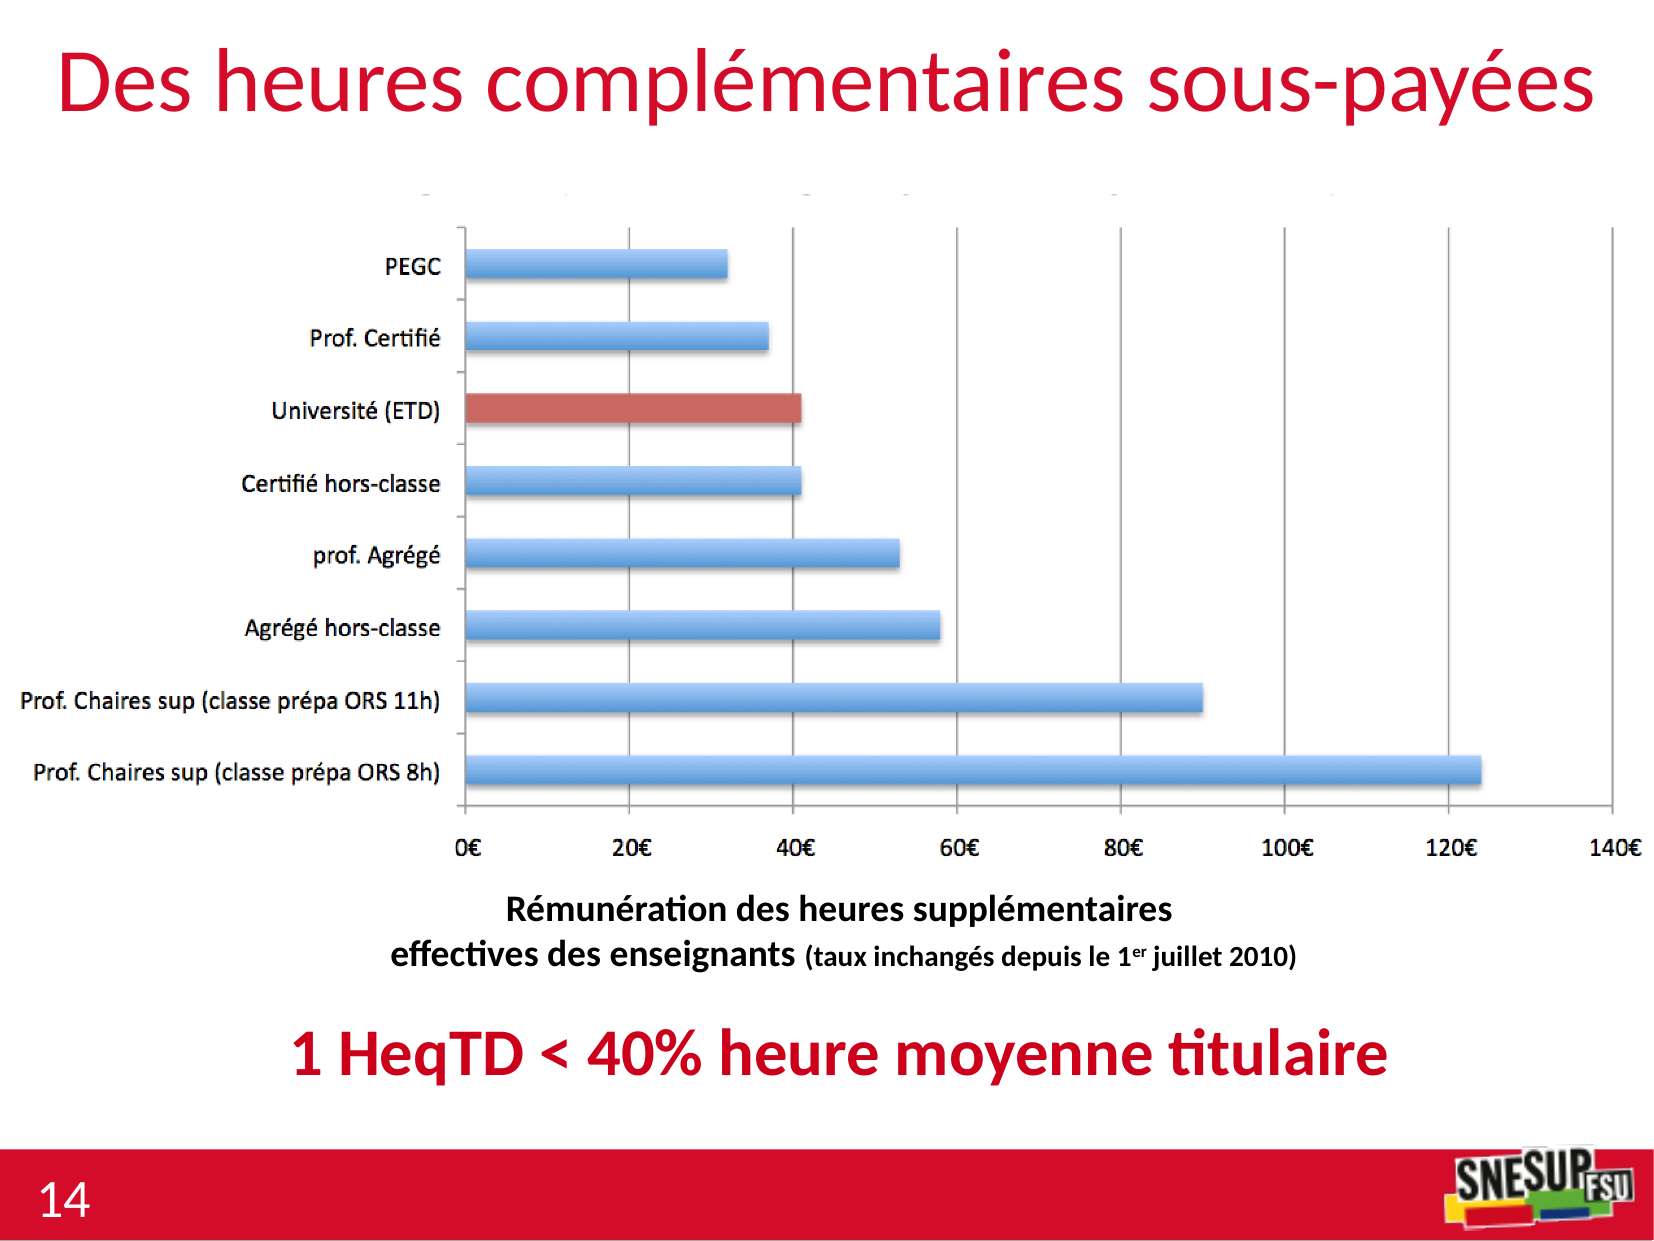

# Des heures complémentaires sous-payées
Rémunération des heures supplémentaires
 effectives des enseignants (taux inchangés depuis le 1er juillet 2010)
1 HeqTD < 40% heure moyenne titulaire